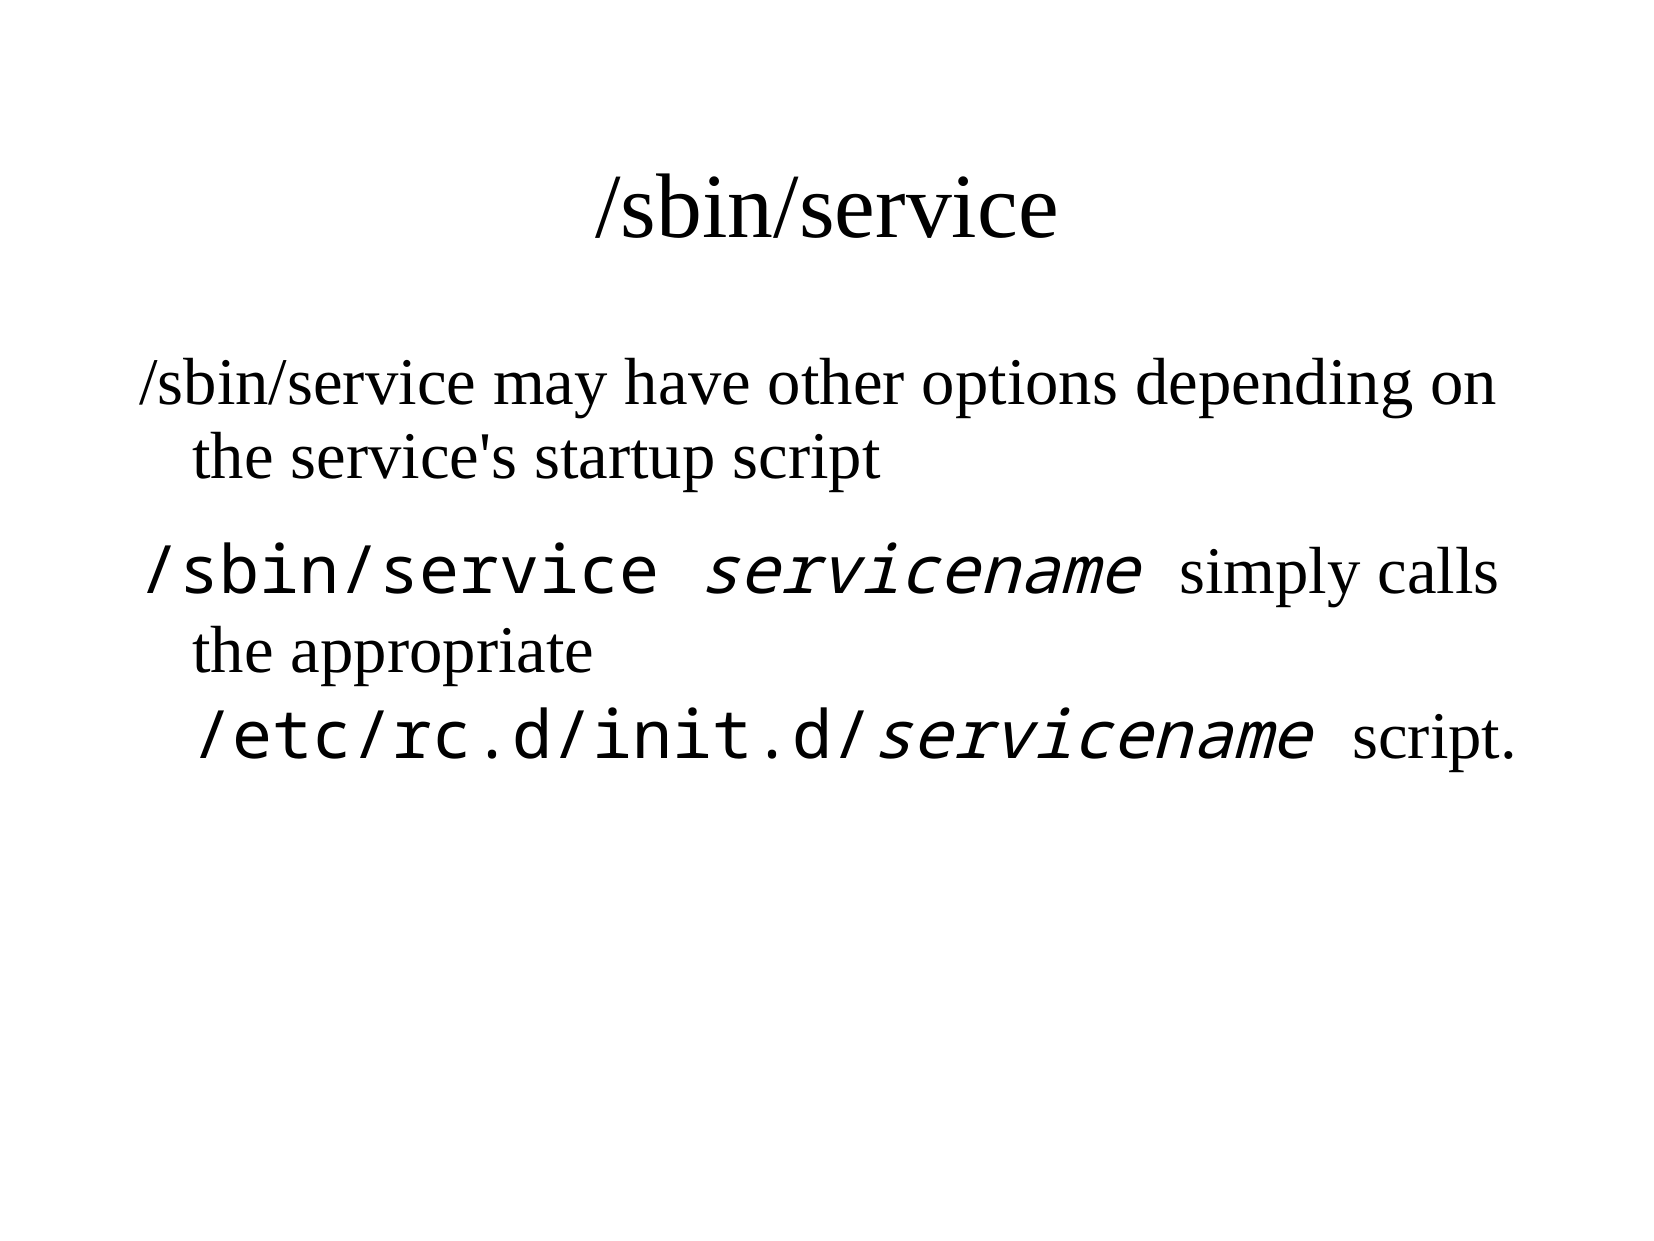

# /sbin/service
/sbin/service may have other options depending on the service's startup script
/sbin/service servicename simply calls the appropriate
/etc/rc.d/init.d/servicename script.